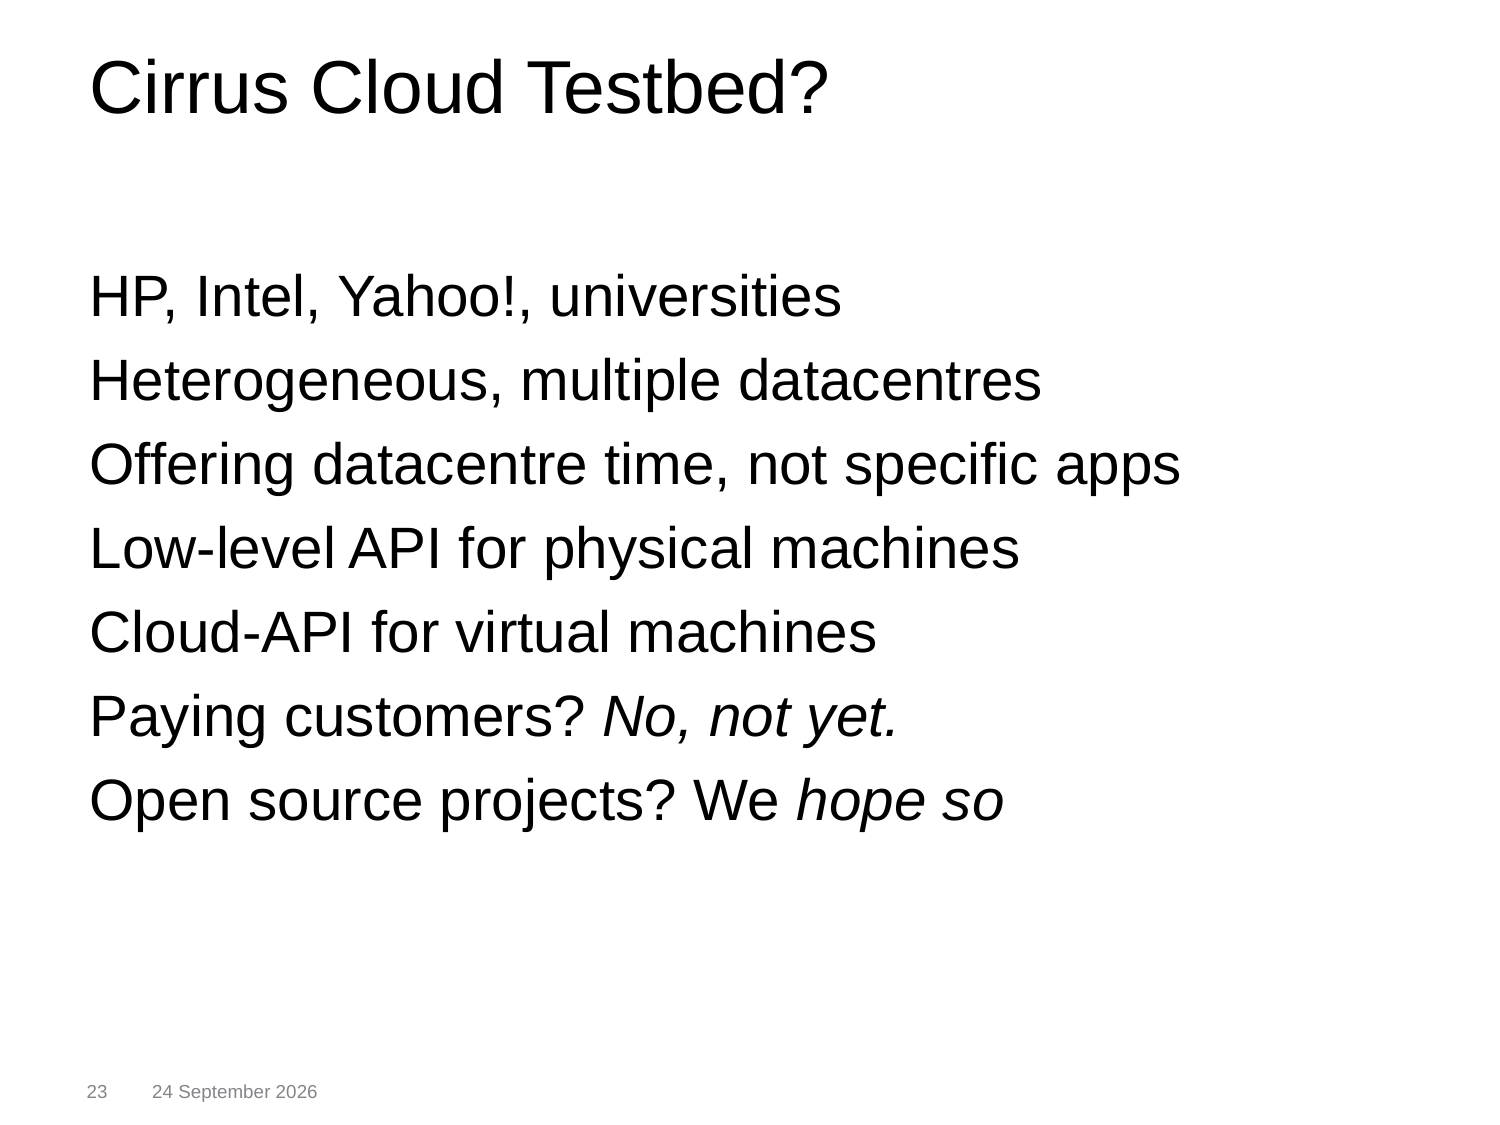

# Cirrus Cloud Testbed?
HP, Intel, Yahoo!, universities
Heterogeneous, multiple datacentres
Offering datacentre time, not specific apps
Low-level API for physical machines
Cloud-API for virtual machines
Paying customers? No, not yet.
Open source projects? We hope so